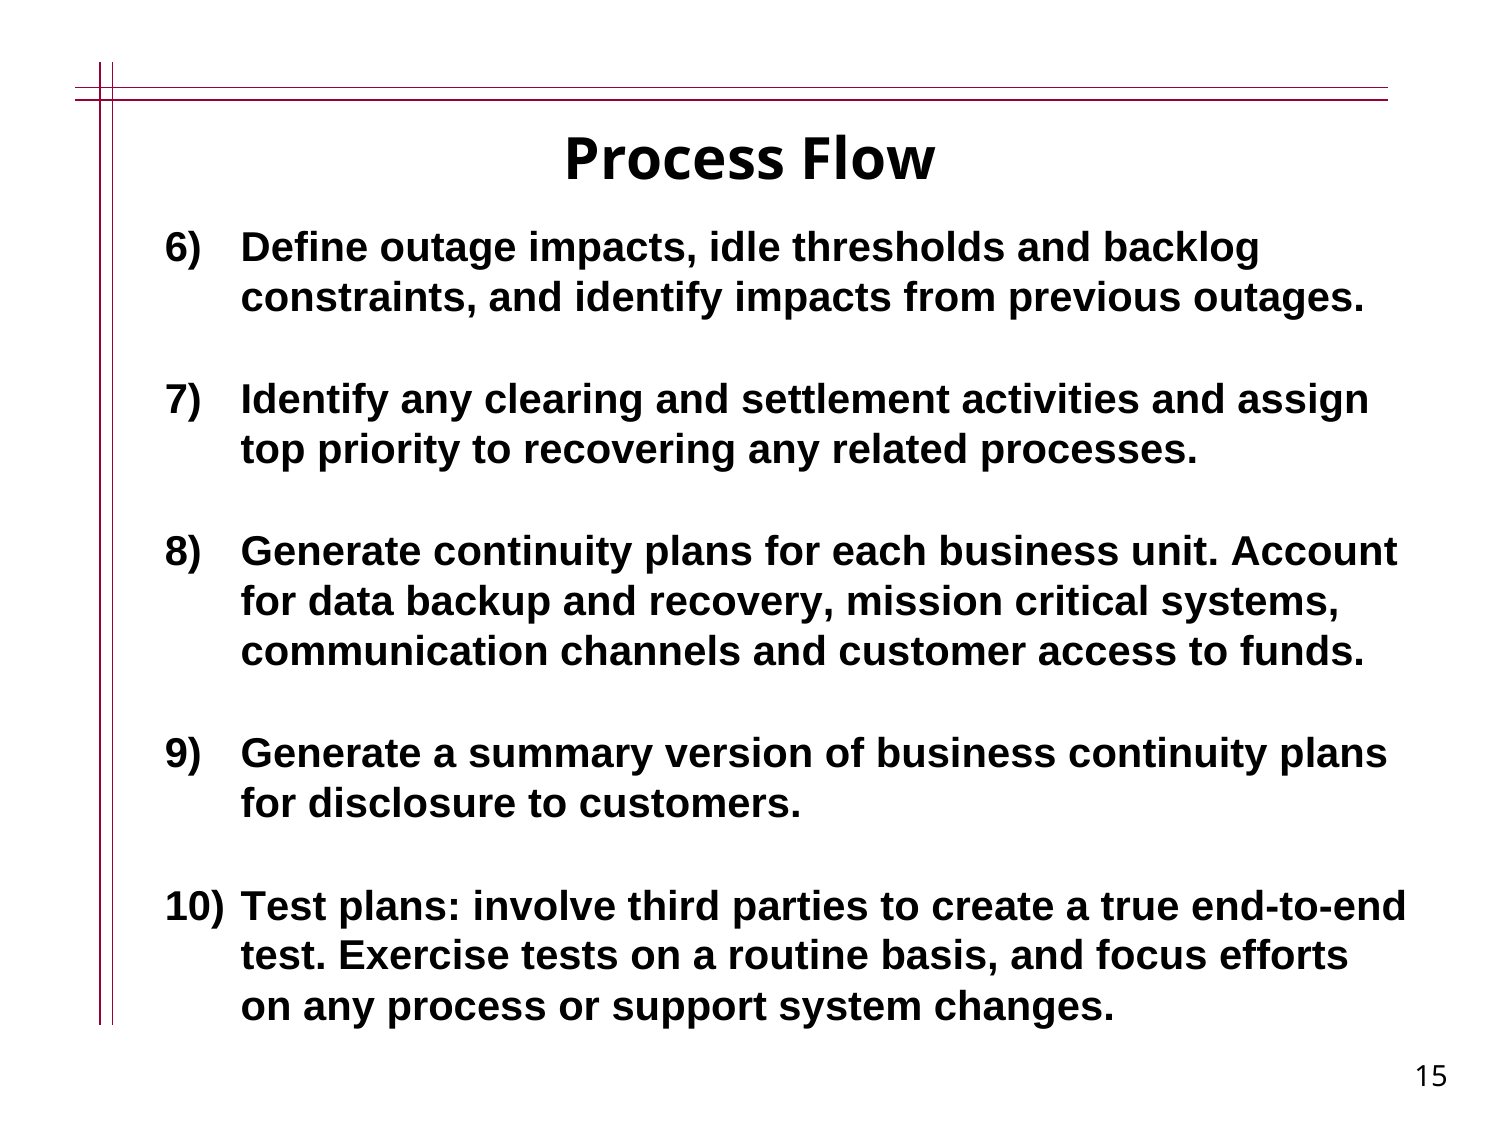

# Process Flow
Define outage impacts, idle thresholds and backlog constraints, and identify impacts from previous outages.
Identify any clearing and settlement activities and assign top priority to recovering any related processes.
Generate continuity plans for each business unit. Account for data backup and recovery, mission critical systems, communication channels and customer access to funds.
Generate a summary version of business continuity plans for disclosure to customers.
Test plans: involve third parties to create a true end-to-end test. Exercise tests on a routine basis, and focus efforts on any process or support system changes.
15